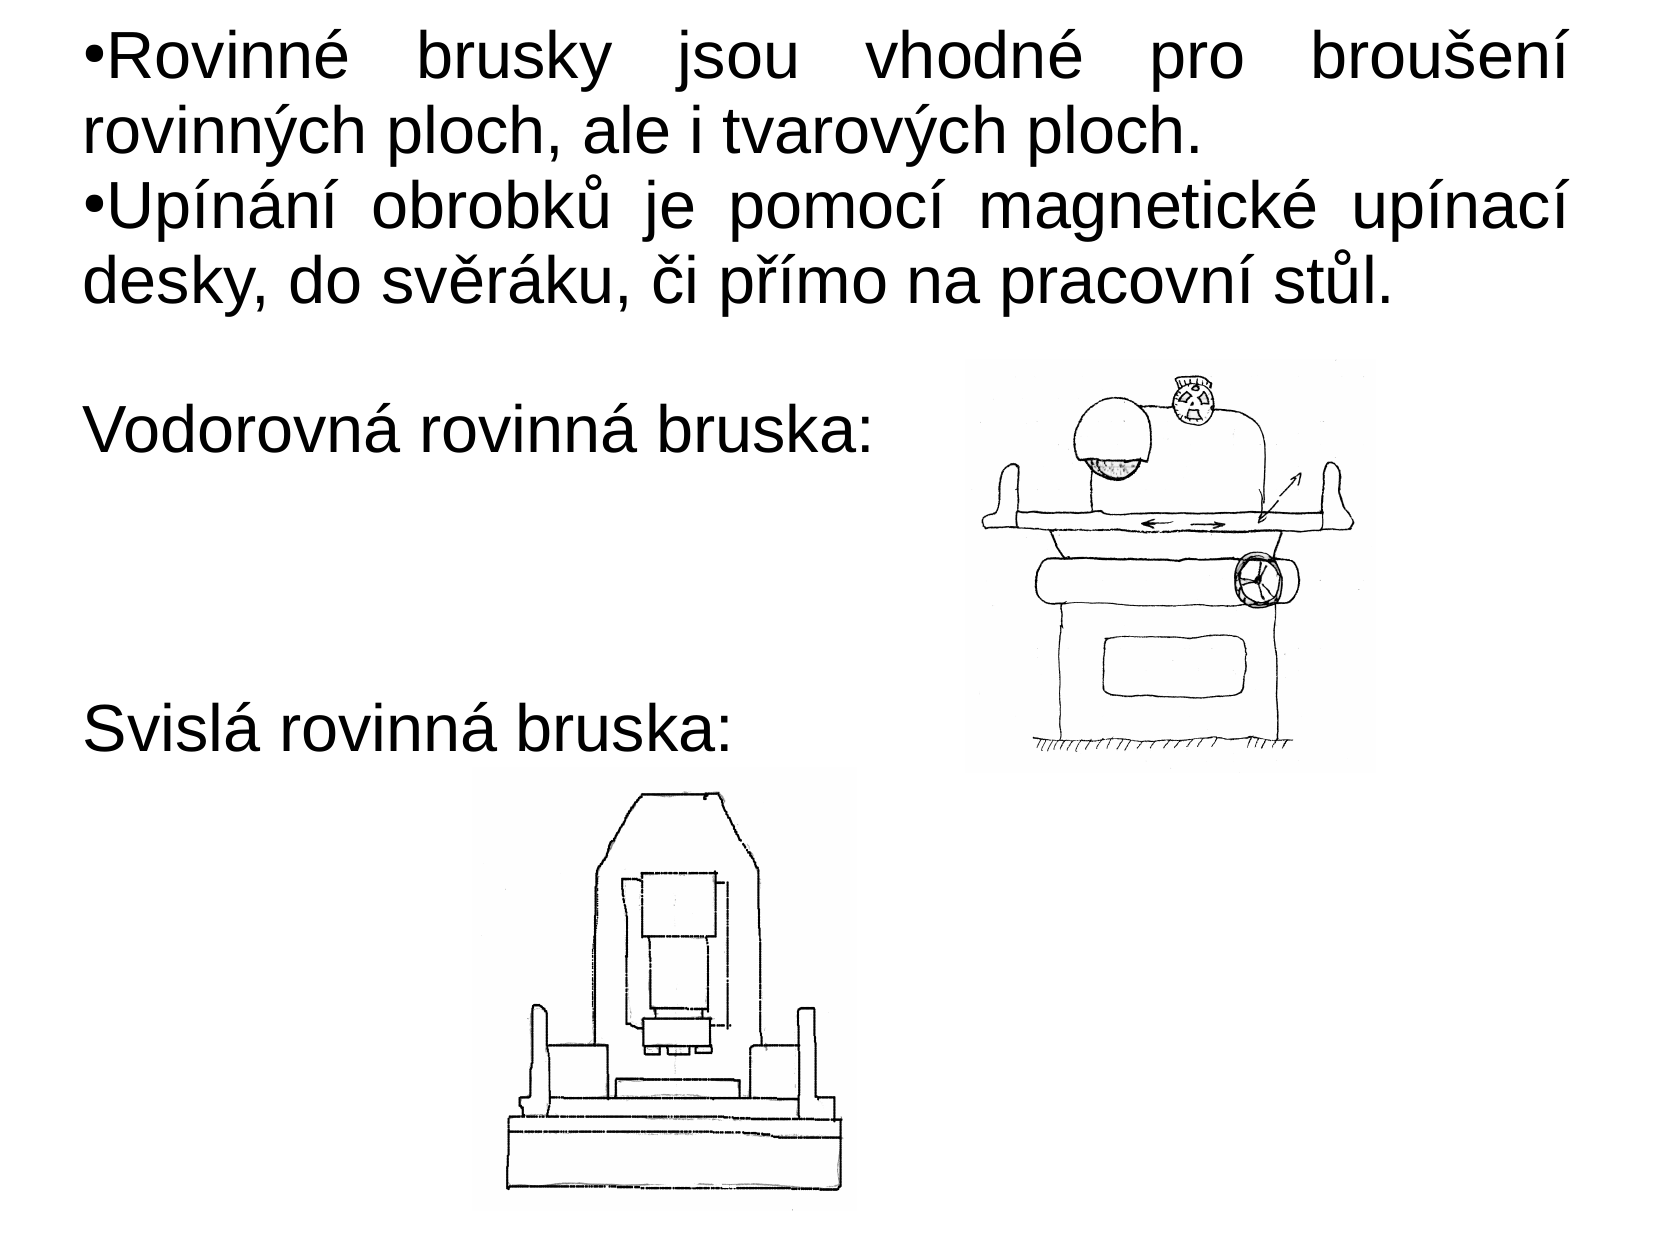

# Rovinné brusky jsou vhodné pro broušení rovinných ploch, ale i tvarových ploch.
Upínání obrobků je pomocí magnetické upínací desky, do svěráku, či přímo na pracovní stůl.
Vodorovná rovinná bruska:
Svislá rovinná bruska: